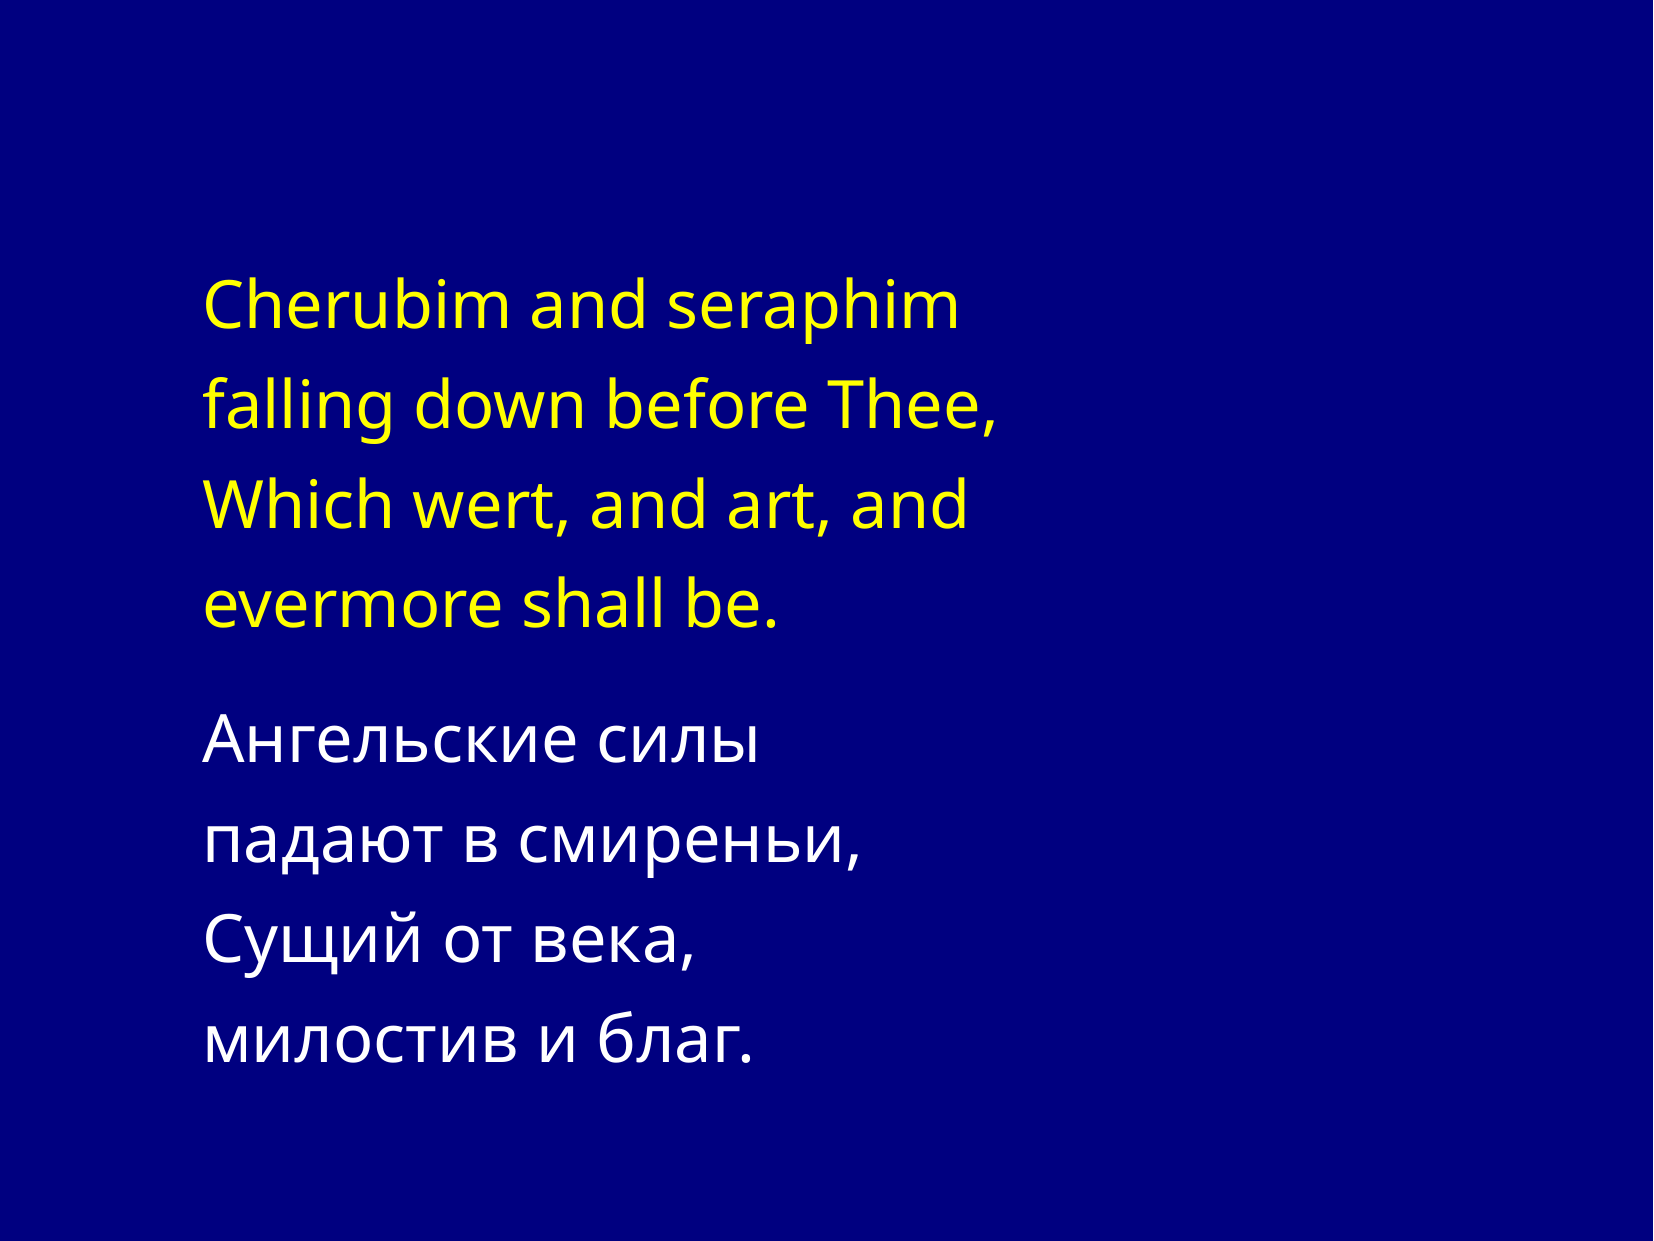

Cherubim and seraphim
	falling down before Thee,
	Which wert, and art, and
	evermore shall be.
	Ангельские силы
	падают в смиреньи,
	Сущий от века,
	милостив и благ.